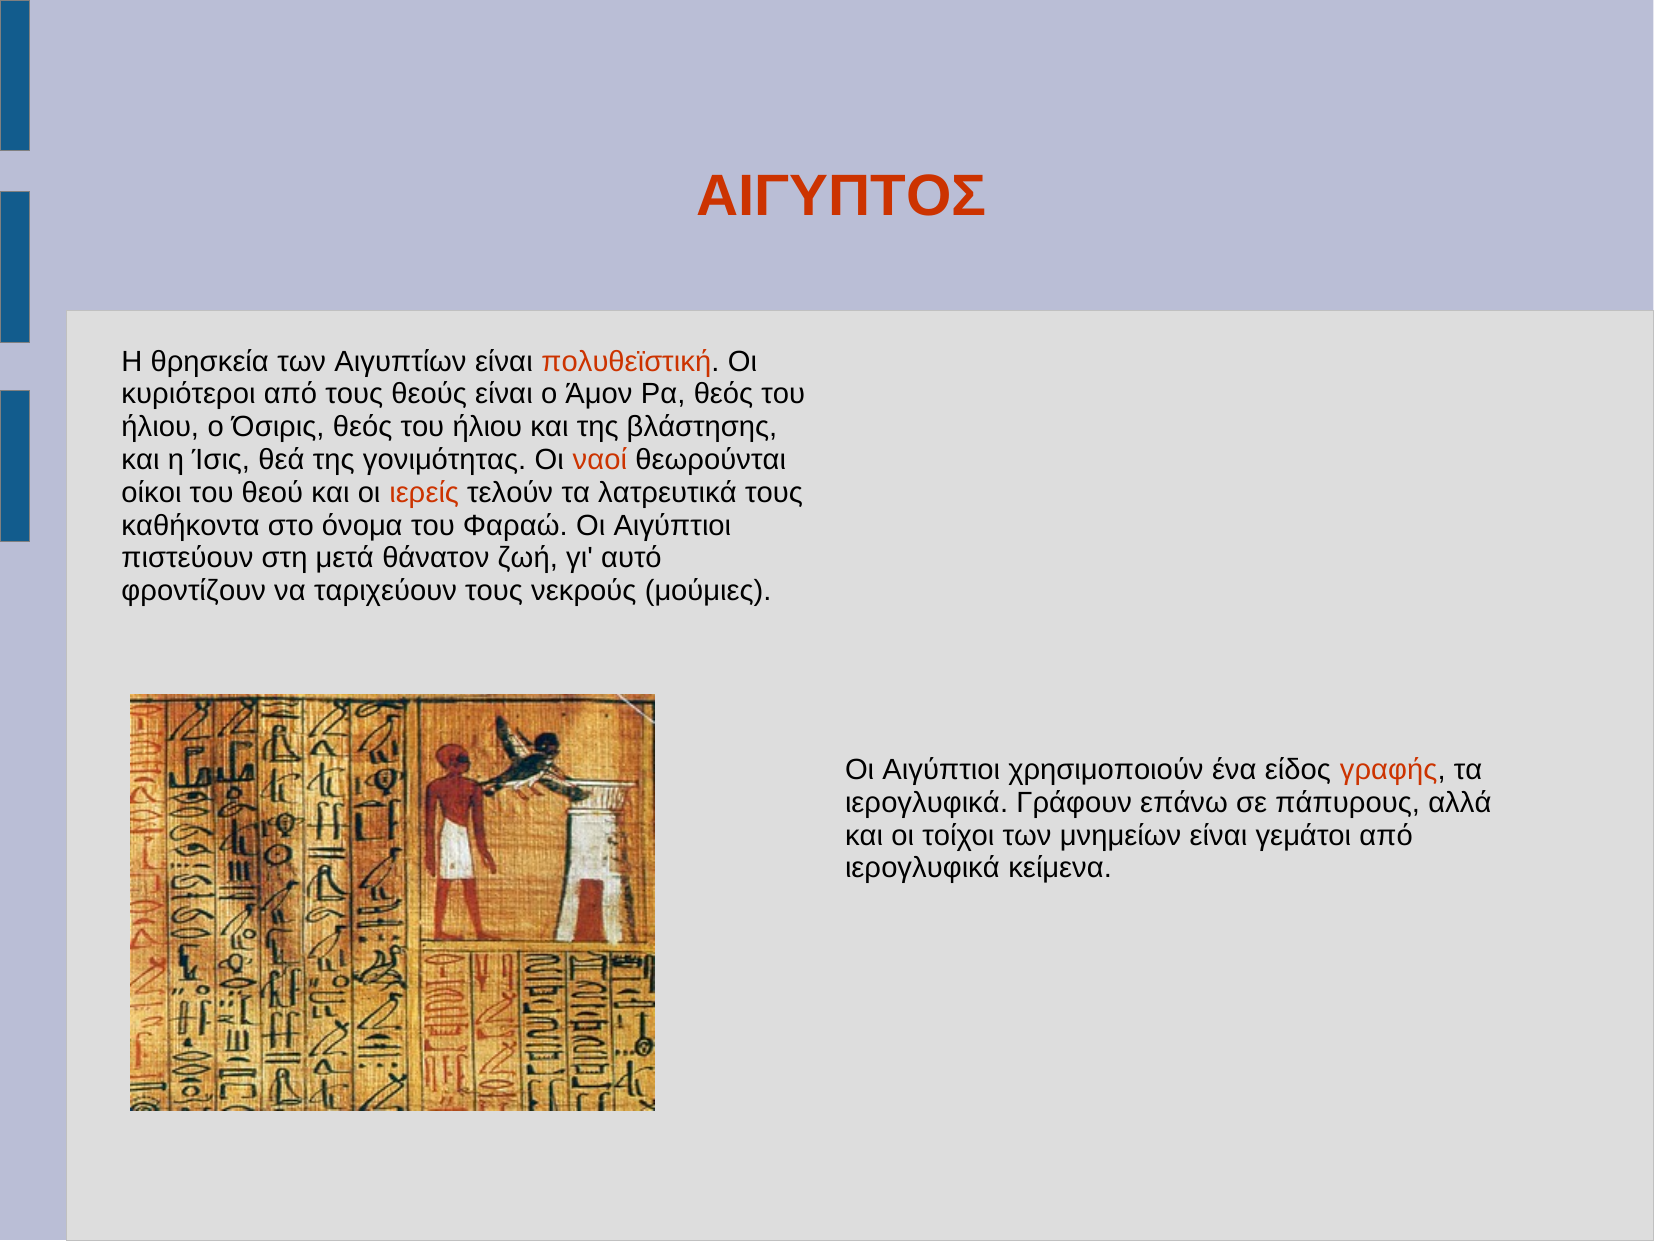

# ΑΙΓΥΠΤΟΣ
Η θρησκεία των Αιγυπτίων είναι πολυθεϊστική. Οι κυριότεροι από τους θεούς είναι ο Άμον Ρα, θεός του ήλιου, ο Όσιρις, θεός του ήλιου και της βλάστησης, και η Ίσις, θεά της γονιμότητας. Οι ναοί θεωρούνται οίκοι του θεού και οι ιερείς τελούν τα λατρευτικά τους καθήκοντα στο όνομα του Φαραώ. Οι Αιγύπτιοι πιστεύουν στη μετά θάνατον ζωή, γι' αυτό φροντίζουν να ταριχεύουν τους νεκρούς (μούμιες).
Οι Αιγύπτιοι χρησιμοποιούν ένα είδος γραφής, τα ιερογλυφικά. Γράφουν επάνω σε πάπυρους, αλλά και οι τοίχοι των μνημείων είναι γεμάτοι από ιερογλυφικά κείμενα.